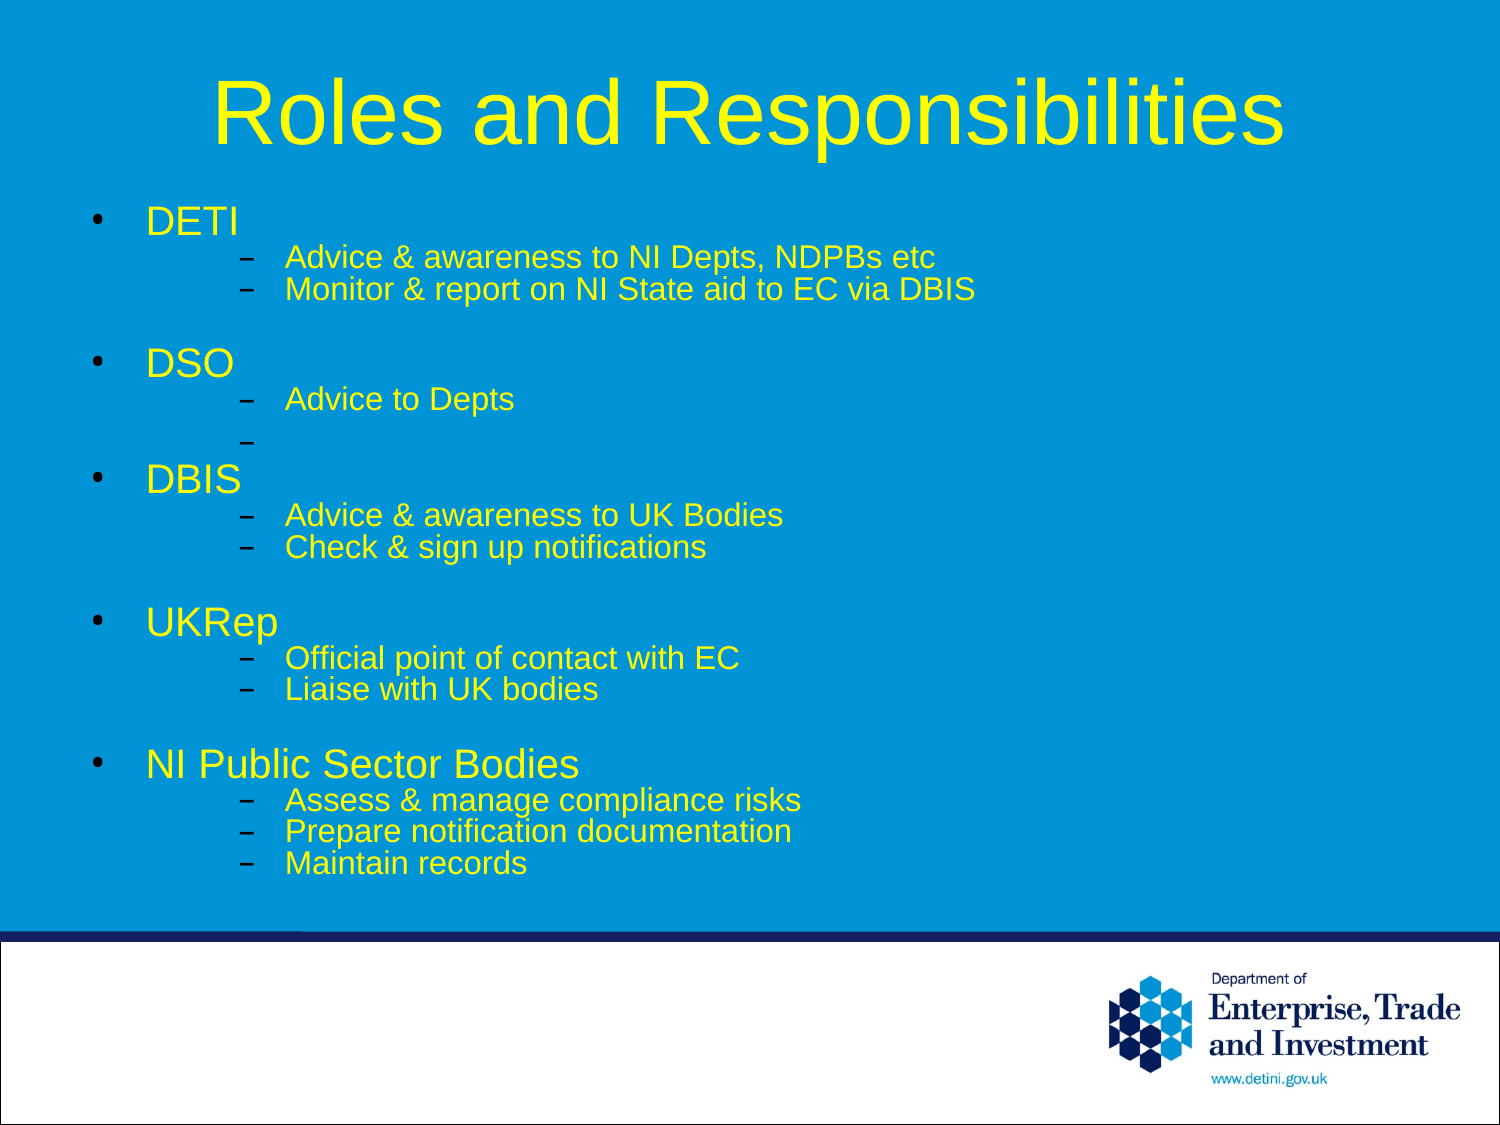

# Roles and Responsibilities
DETI
Advice & awareness to NI Depts, NDPBs etc
Monitor & report on NI State aid to EC via DBIS
DSO
Advice to Depts
DBIS
Advice & awareness to UK Bodies
Check & sign up notifications
UKRep
Official point of contact with EC
Liaise with UK bodies
NI Public Sector Bodies
Assess & manage compliance risks
Prepare notification documentation
Maintain records